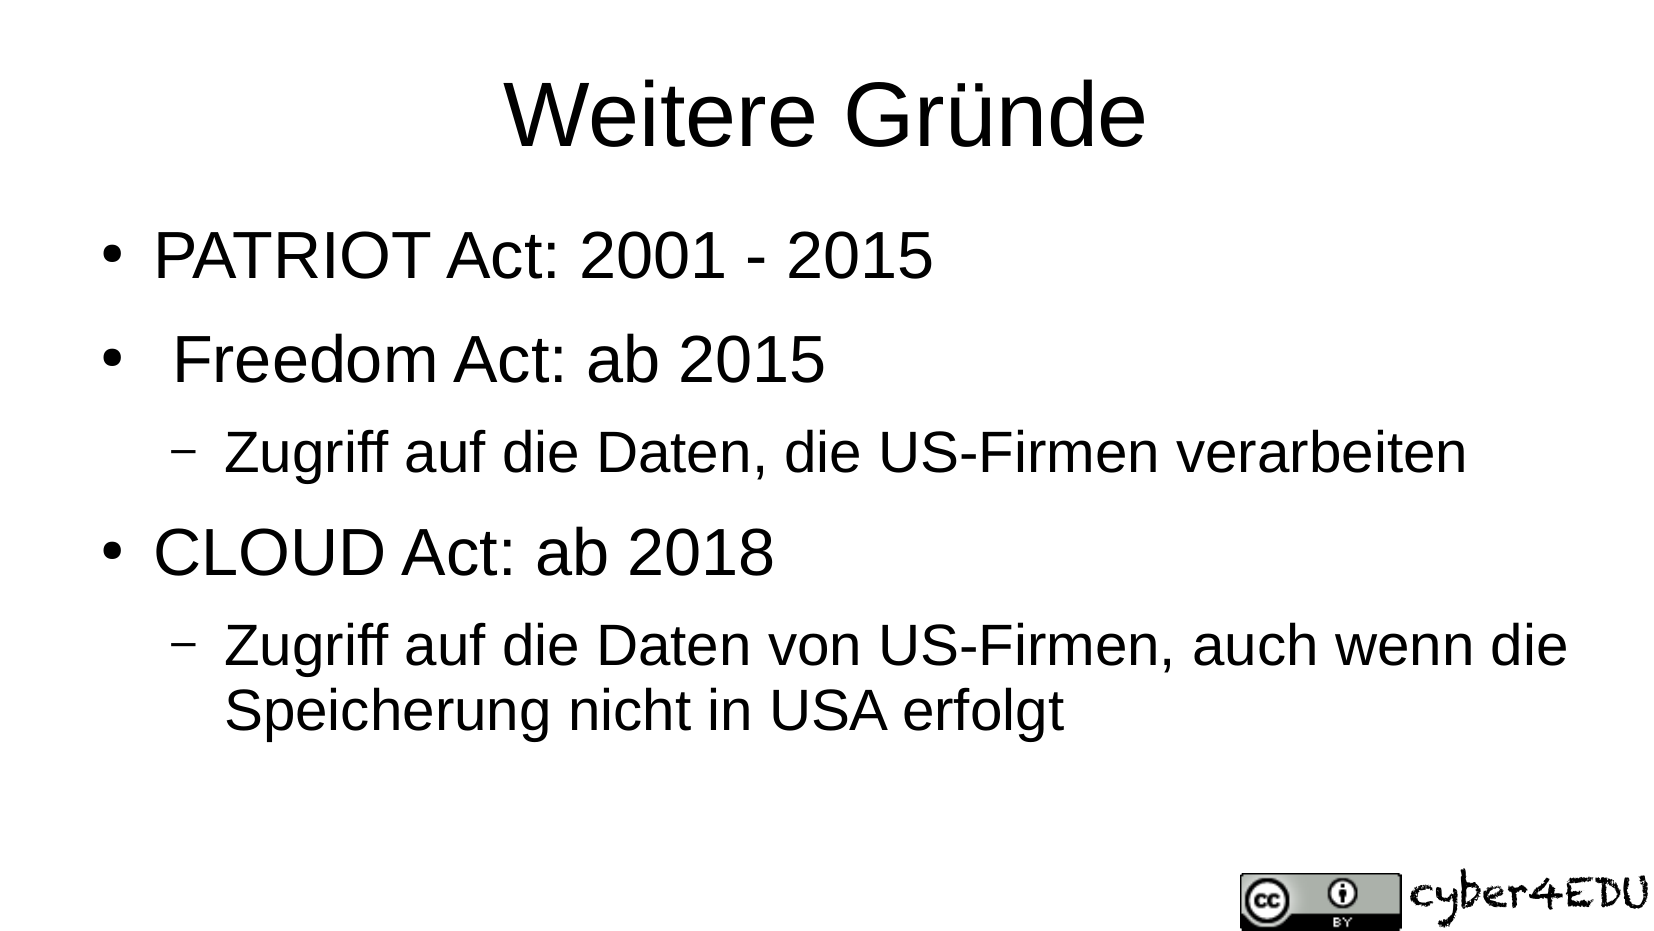

# Weitere Gründe
PATRIOT Act: 2001 - 2015
 Freedom Act: ab 2015
Zugriff auf die Daten, die US-Firmen verarbeiten
CLOUD Act: ab 2018
Zugriff auf die Daten von US-Firmen, auch wenn die Speicherung nicht in USA erfolgt